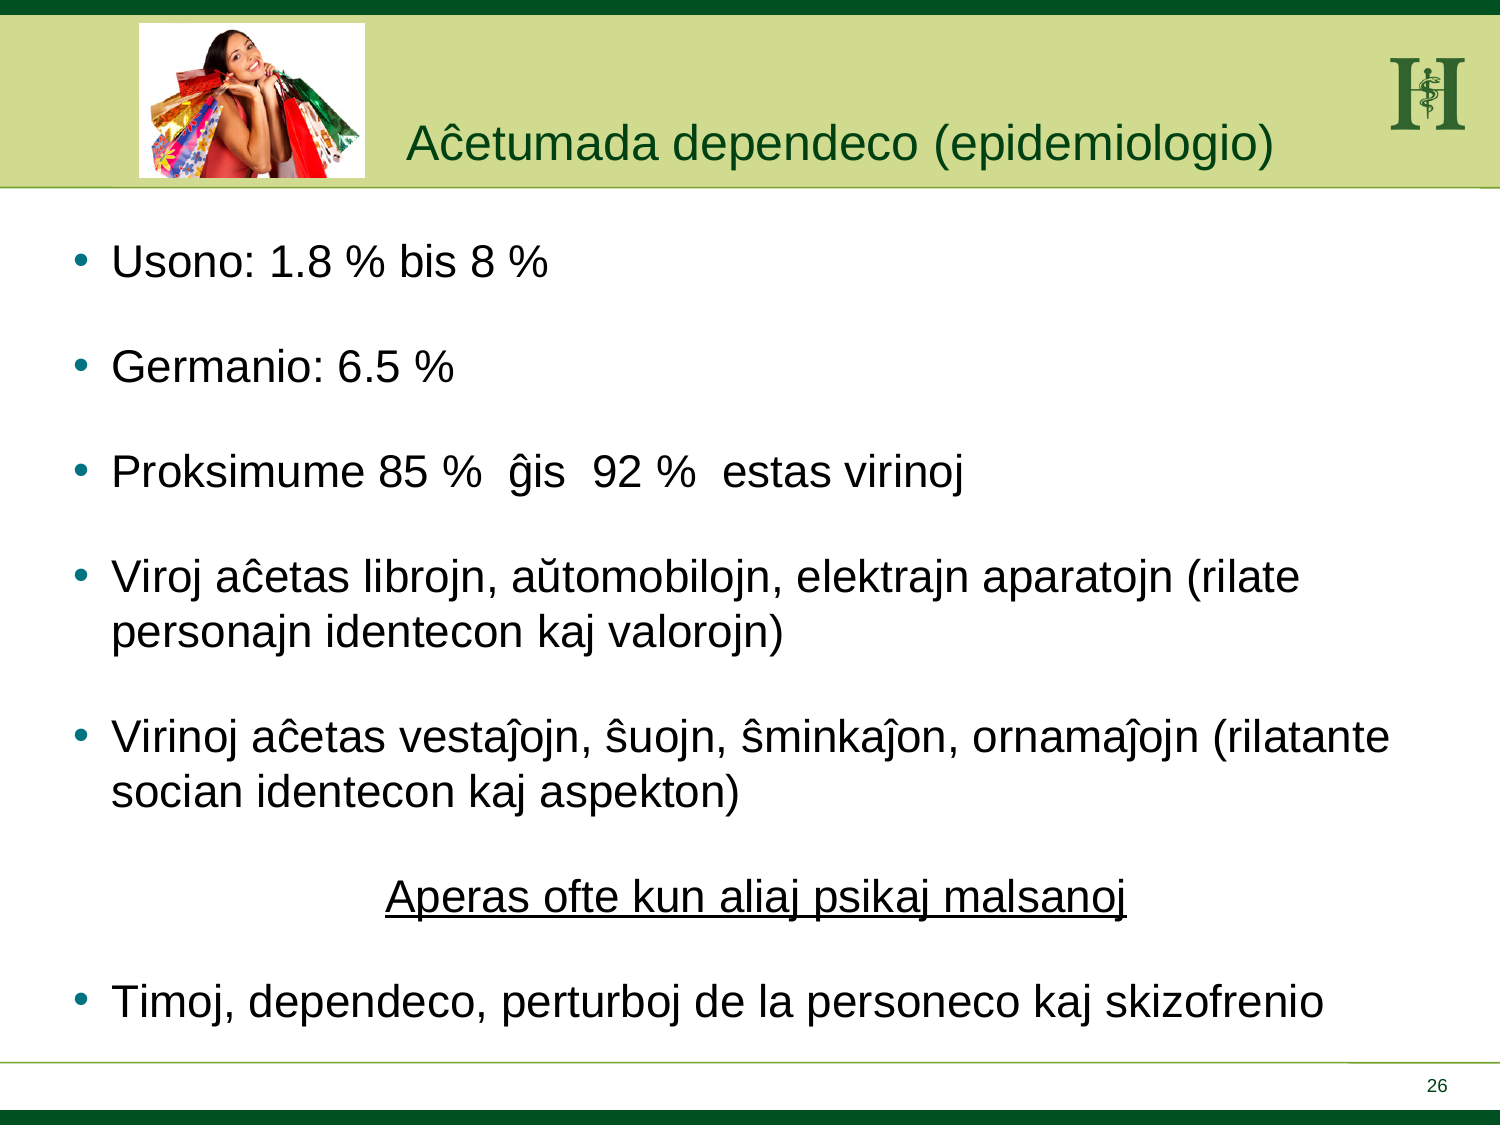

# Aĉetumada dependeco (epidemiologio)
Usono: 1.8 % bis 8 %
Germanio: 6.5 %
Proksimume 85 % ĝis 92 % estas virinoj
Viroj aĉetas librojn, aŭtomobilojn, elektrajn aparatojn (rilate personajn identecon kaj valorojn)
Virinoj aĉetas vestaĵojn, ŝuojn, ŝminkaĵon, ornamaĵojn (rilatante socian identecon kaj aspekton)
Aperas ofte kun aliaj psikaj malsanoj
Timoj, dependeco, perturboj de la personeco kaj skizofrenio